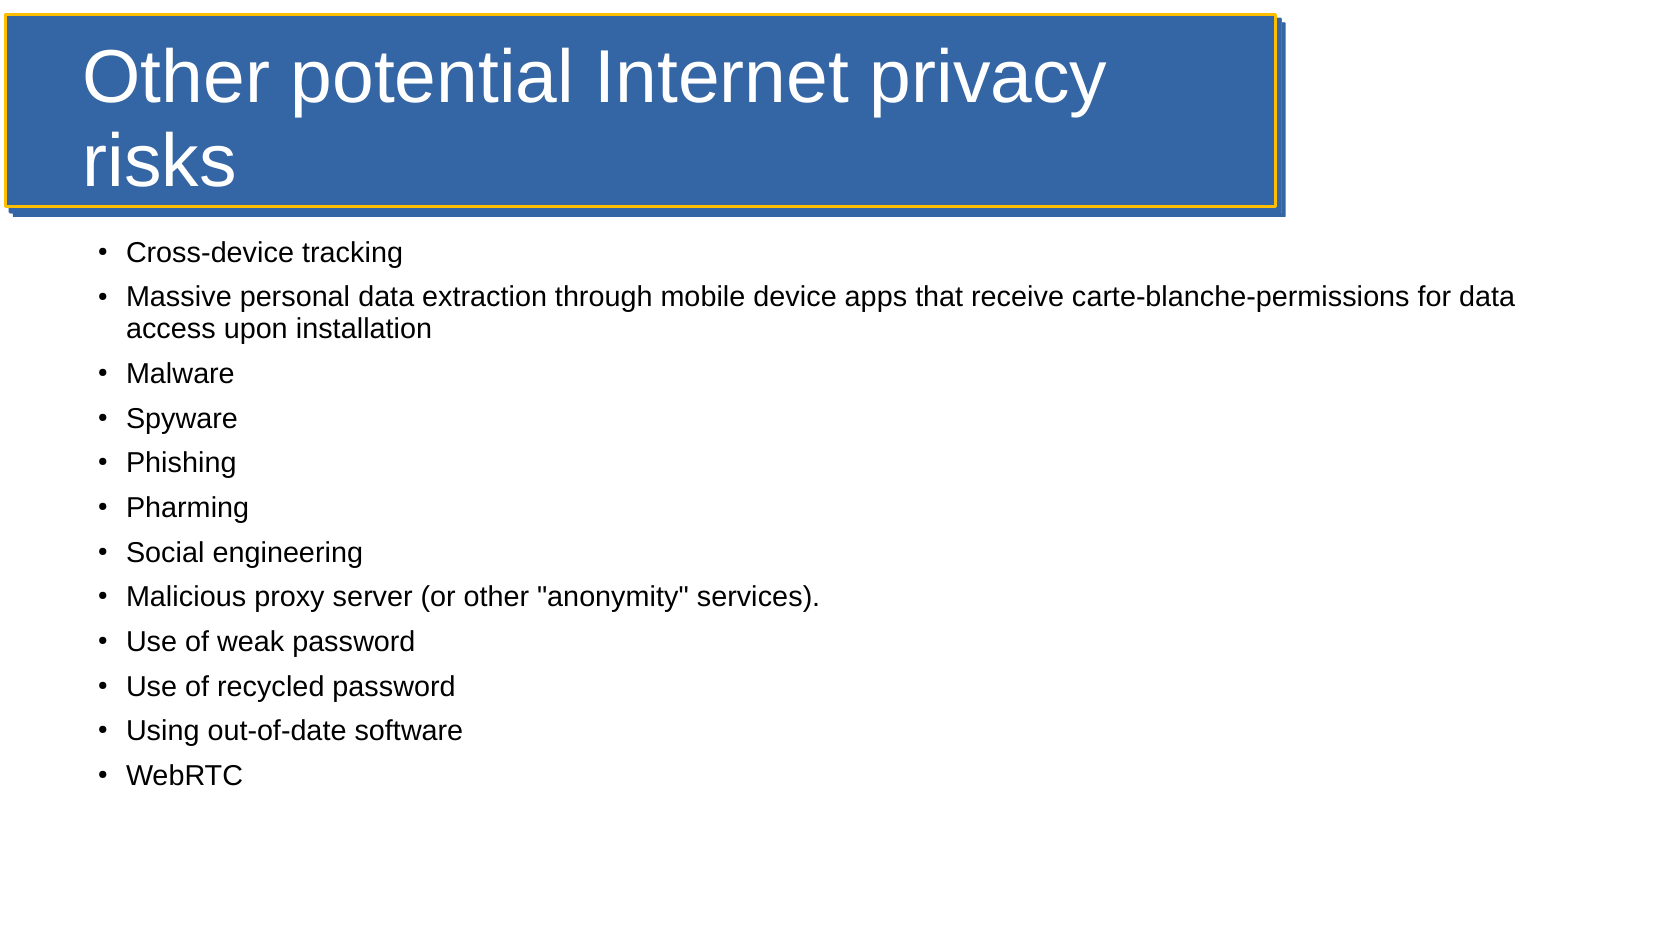

# Other potential Internet privacy risks
Cross-device tracking
Massive personal data extraction through mobile device apps that receive carte-blanche-permissions for data access upon installation
Malware
Spyware
Phishing
Pharming
Social engineering
Malicious proxy server (or other "anonymity" services).
Use of weak password
Use of recycled password
Using out-of-date software
WebRTC